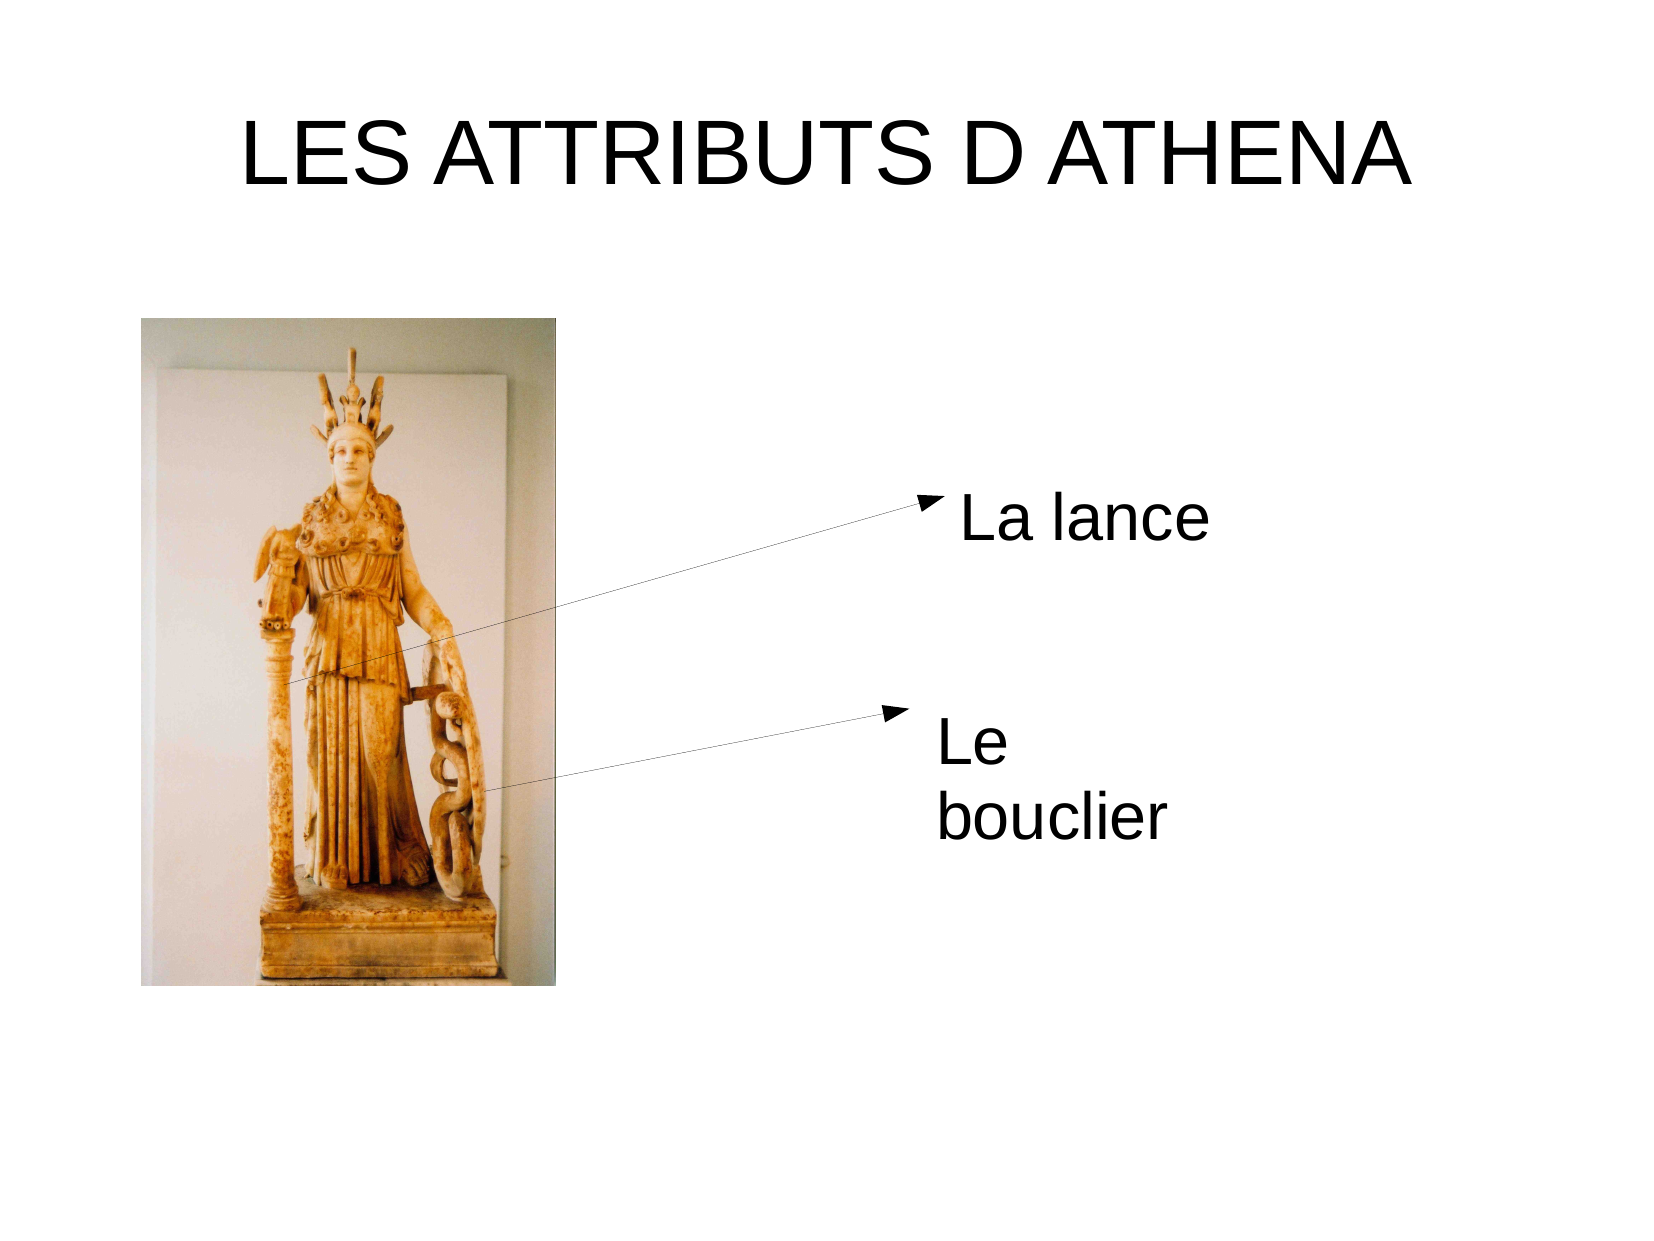

# LES ATTRIBUTS D ATHENA
La lance
Le bouclier